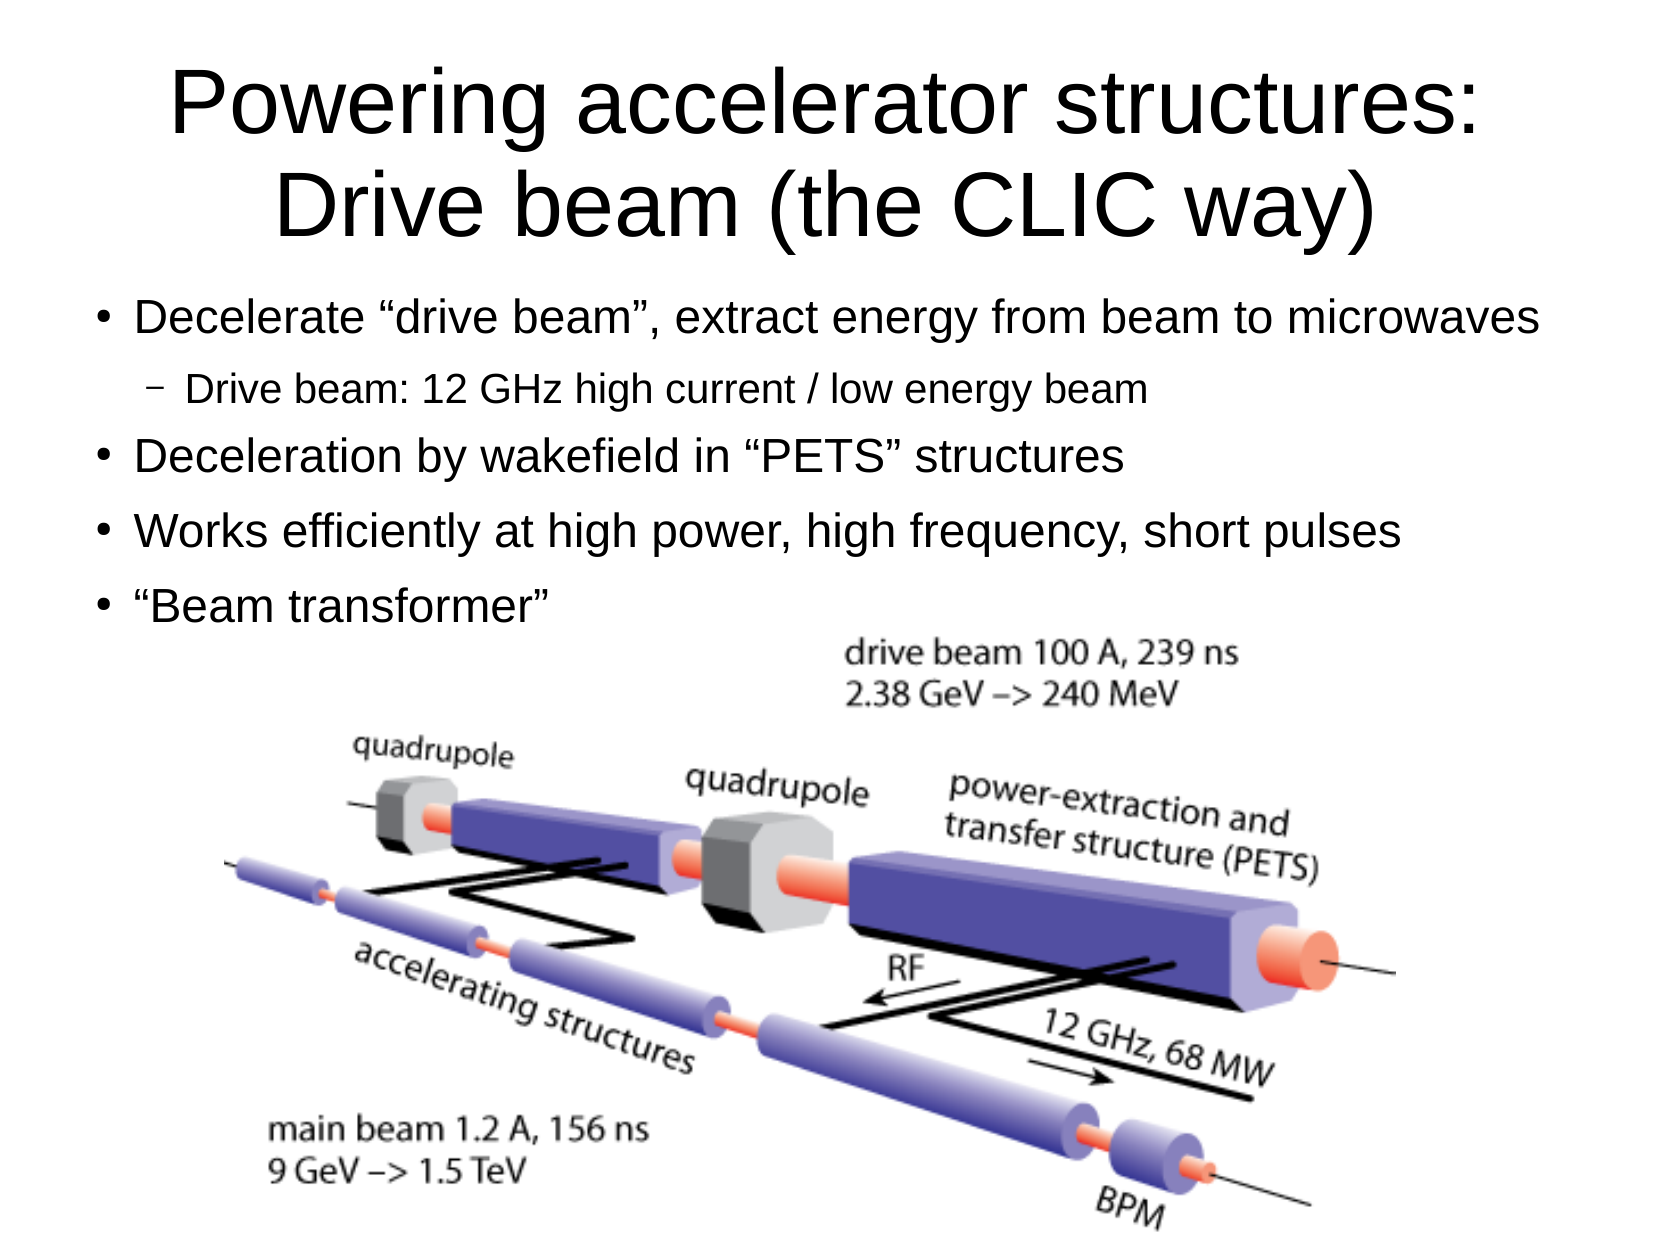

# Powering accelerator structures: Drive beam (the CLIC way)
Decelerate “drive beam”, extract energy from beam to microwaves
Drive beam: 12 GHz high current / low energy beam
Deceleration by wakefield in “PETS” structures
Works efficiently at high power, high frequency, short pulses
“Beam transformer”